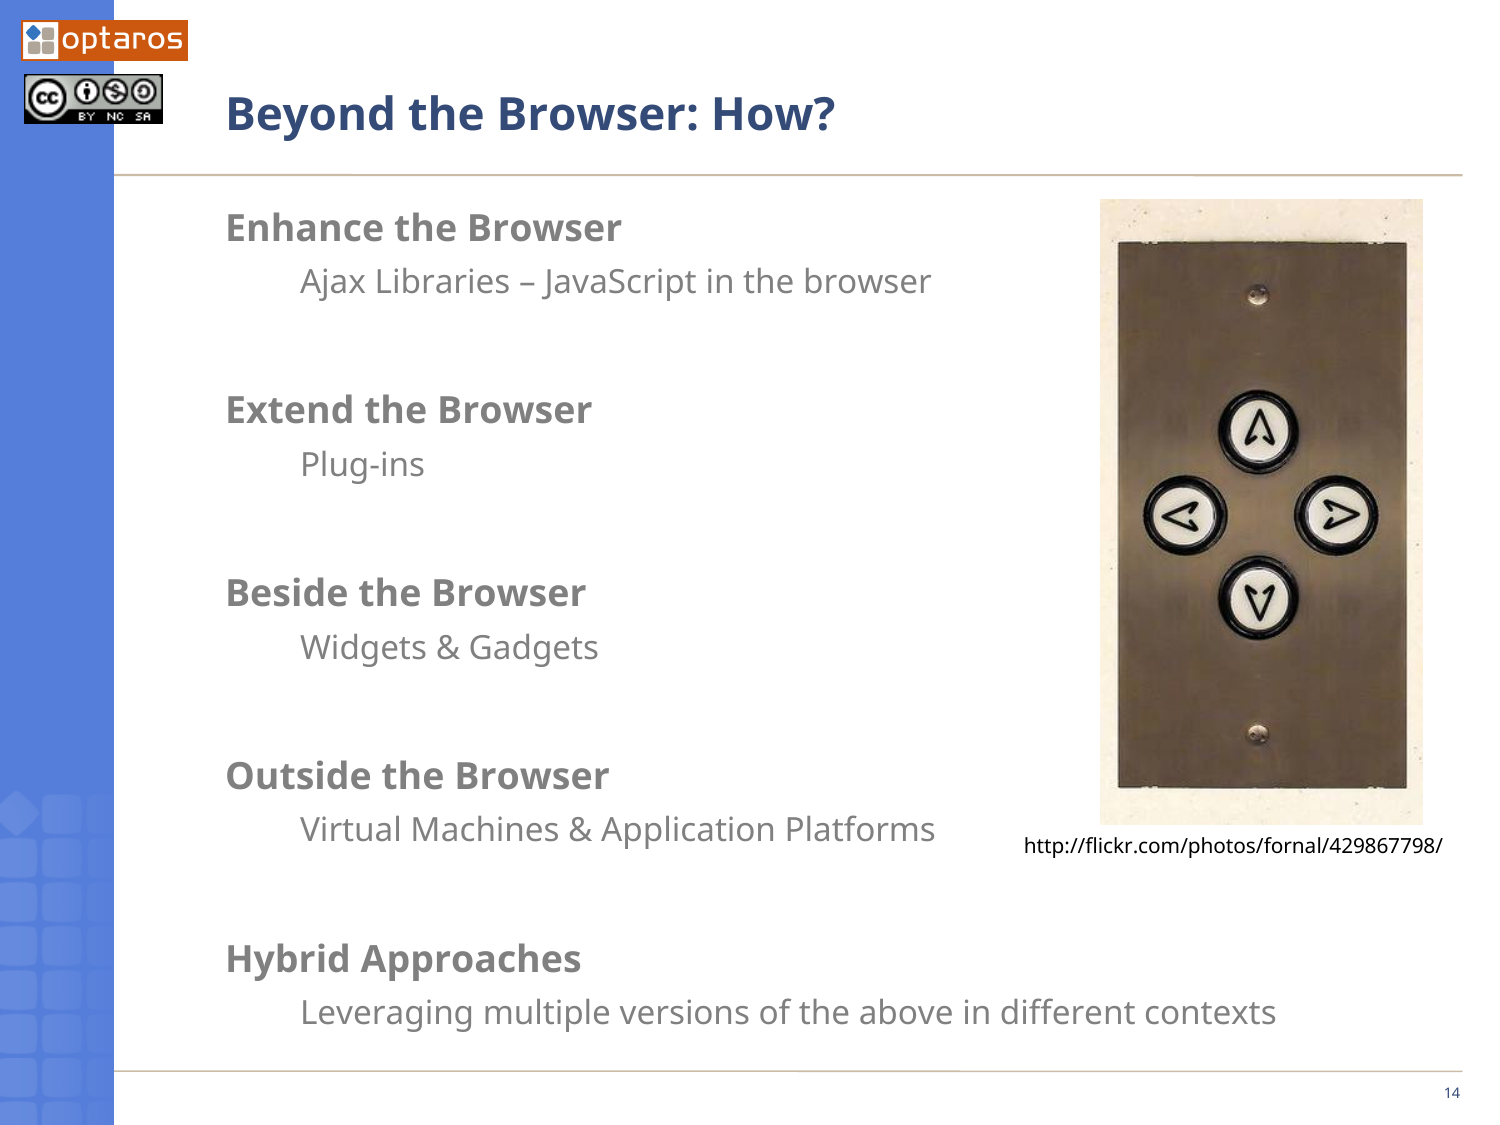

# Beyond the Browser: How?
Enhance the Browser
Ajax Libraries – JavaScript in the browser
Extend the Browser
Plug-ins
Beside the Browser
Widgets & Gadgets
Outside the Browser
Virtual Machines & Application Platforms
Hybrid Approaches
Leveraging multiple versions of the above in different contexts
http://flickr.com/photos/fornal/429867798/